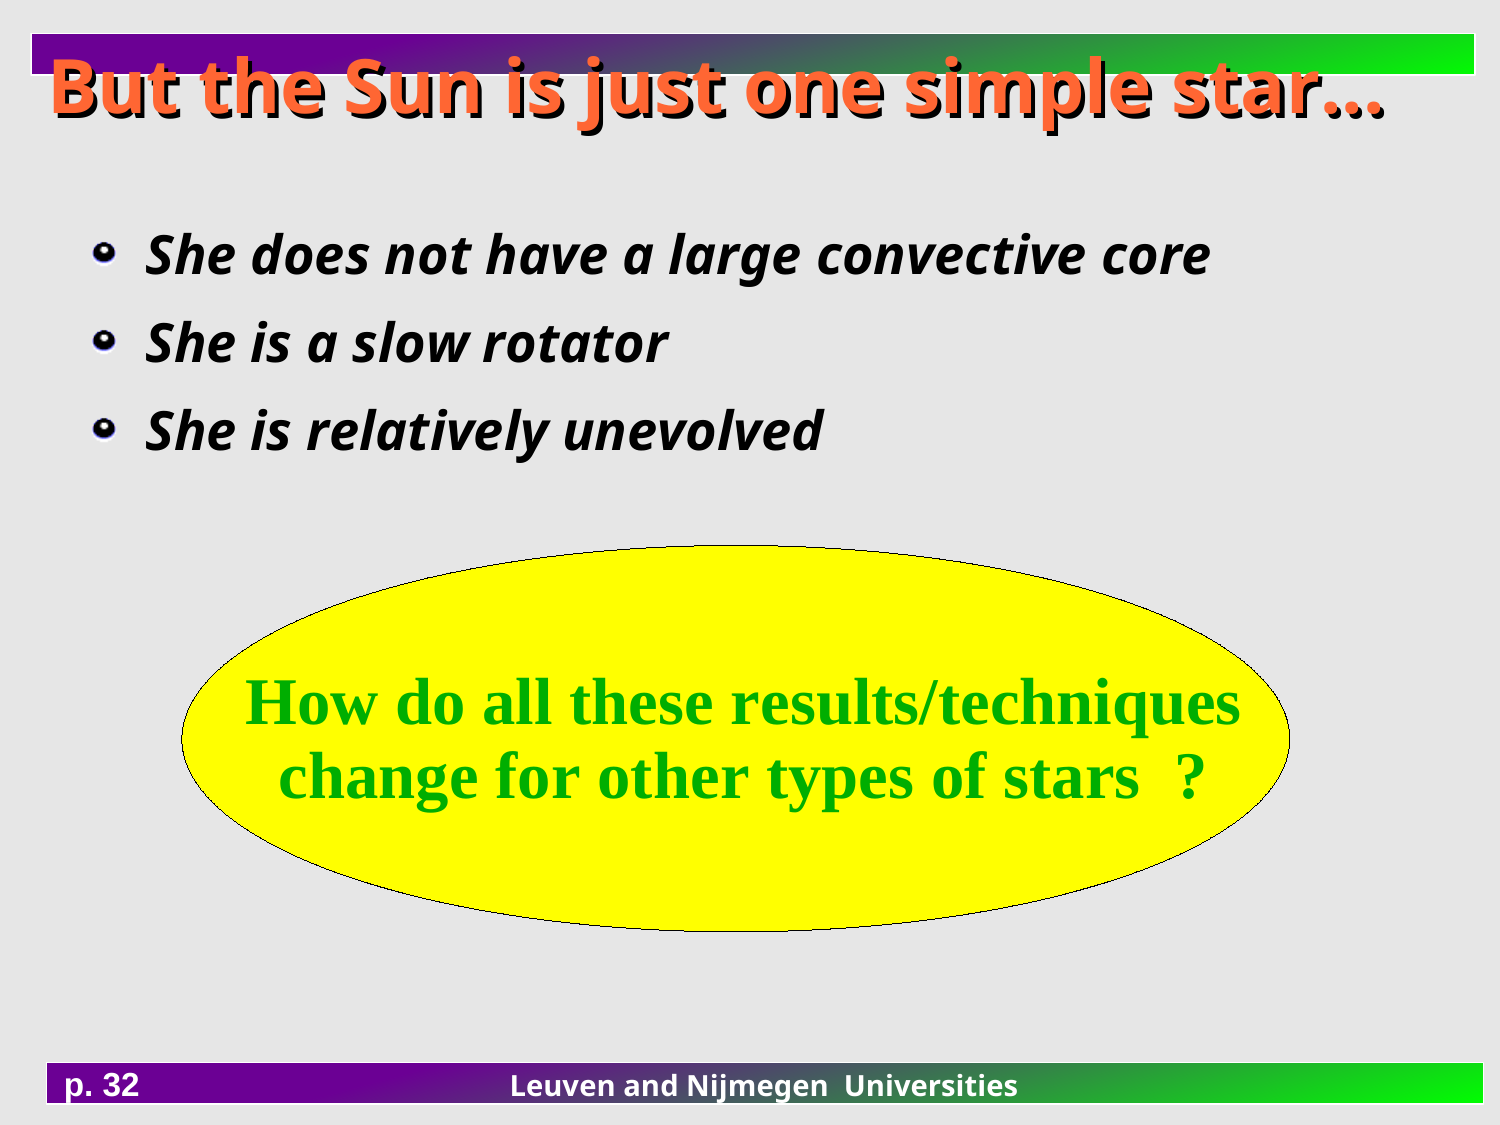

# But the Sun is just one simple star...
She does not have a large convective core
She is a slow rotator
She is relatively unevolved
 How do all these results/techniques
 change for other types of stars ?